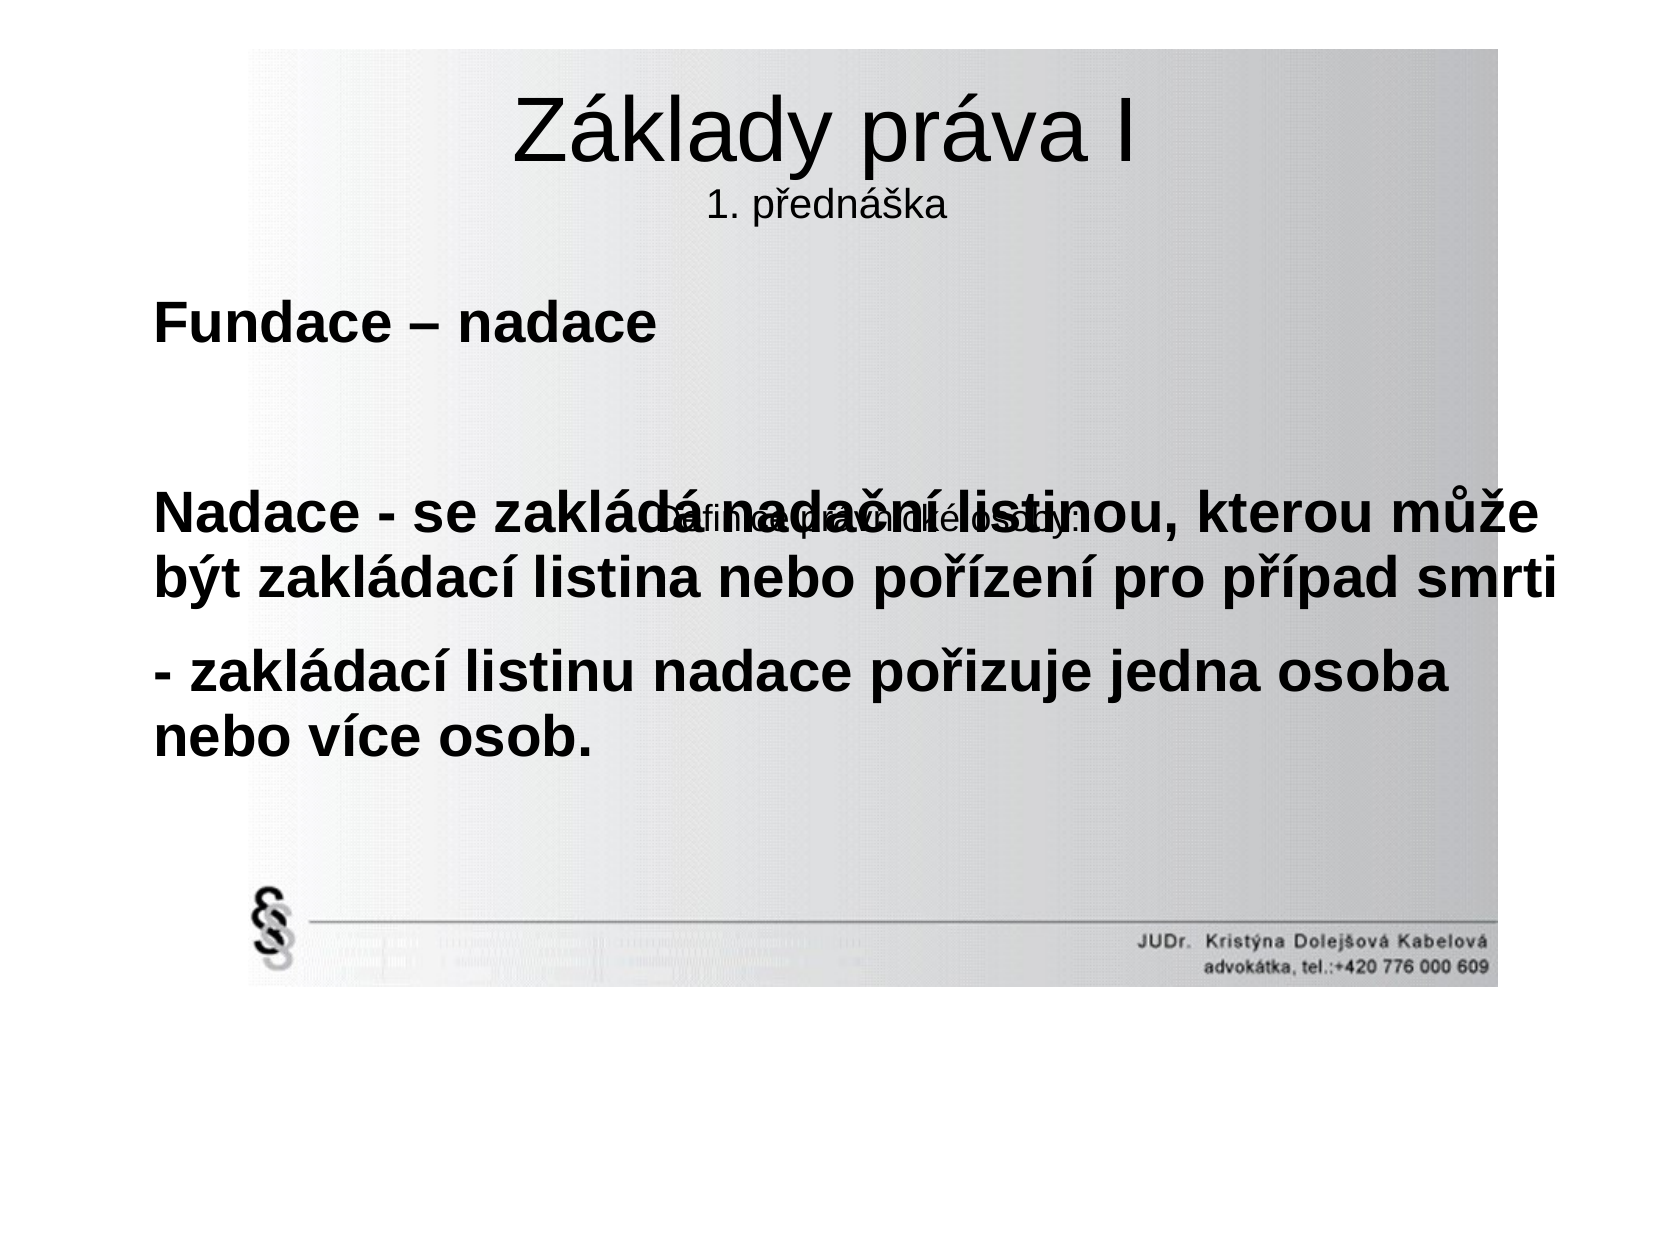

# Základy práva I 1. přednáška
Fundace – nadace
Nadace - se zakládá nadační listinou, kterou může být zakládací listina nebo pořízení pro případ smrti
- zakládací listinu nadace pořizuje jedna osoba nebo více osob.